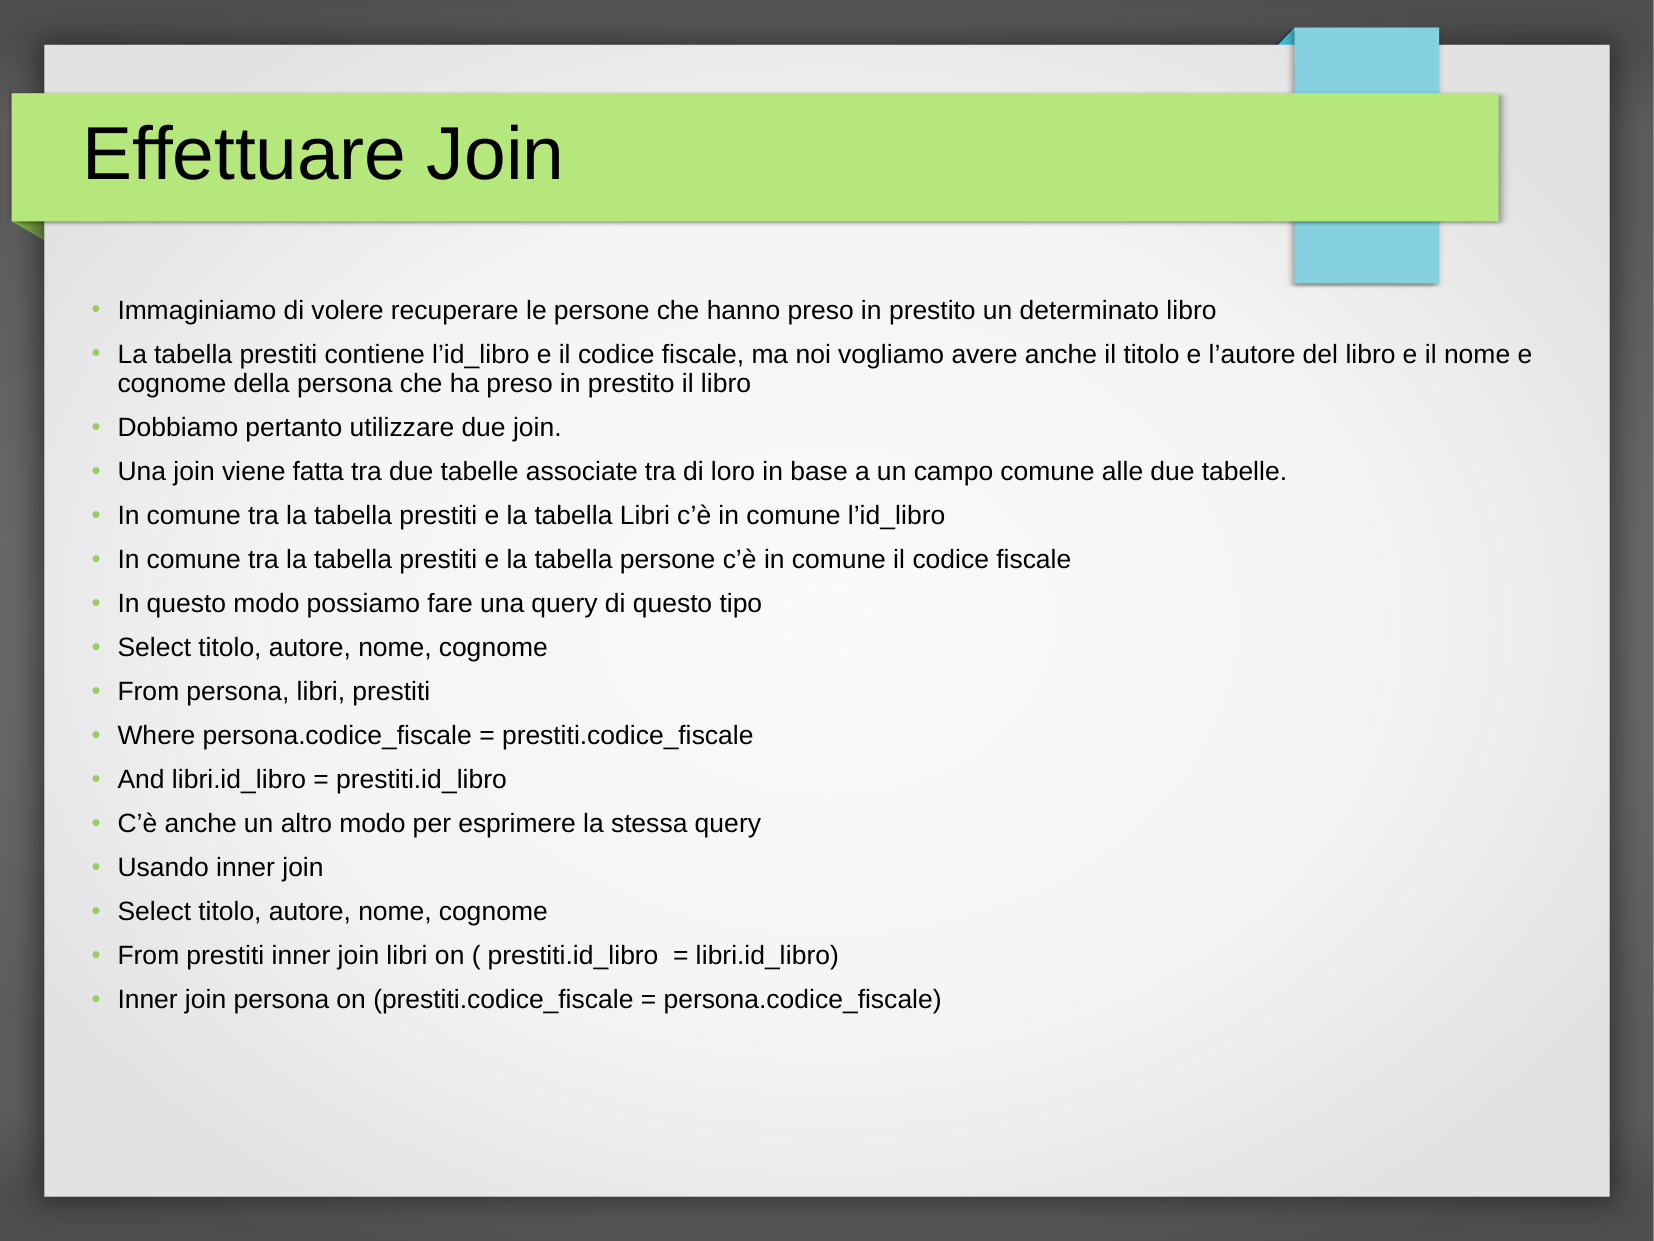

# Effettuare Join
Immaginiamo di volere recuperare le persone che hanno preso in prestito un determinato libro
La tabella prestiti contiene l’id_libro e il codice fiscale, ma noi vogliamo avere anche il titolo e l’autore del libro e il nome e cognome della persona che ha preso in prestito il libro
Dobbiamo pertanto utilizzare due join.
Una join viene fatta tra due tabelle associate tra di loro in base a un campo comune alle due tabelle.
In comune tra la tabella prestiti e la tabella Libri c’è in comune l’id_libro
In comune tra la tabella prestiti e la tabella persone c’è in comune il codice fiscale
In questo modo possiamo fare una query di questo tipo
Select titolo, autore, nome, cognome
From persona, libri, prestiti
Where persona.codice_fiscale = prestiti.codice_fiscale
And libri.id_libro = prestiti.id_libro
C’è anche un altro modo per esprimere la stessa query
Usando inner join
Select titolo, autore, nome, cognome
From prestiti inner join libri on ( prestiti.id_libro = libri.id_libro)
Inner join persona on (prestiti.codice_fiscale = persona.codice_fiscale)